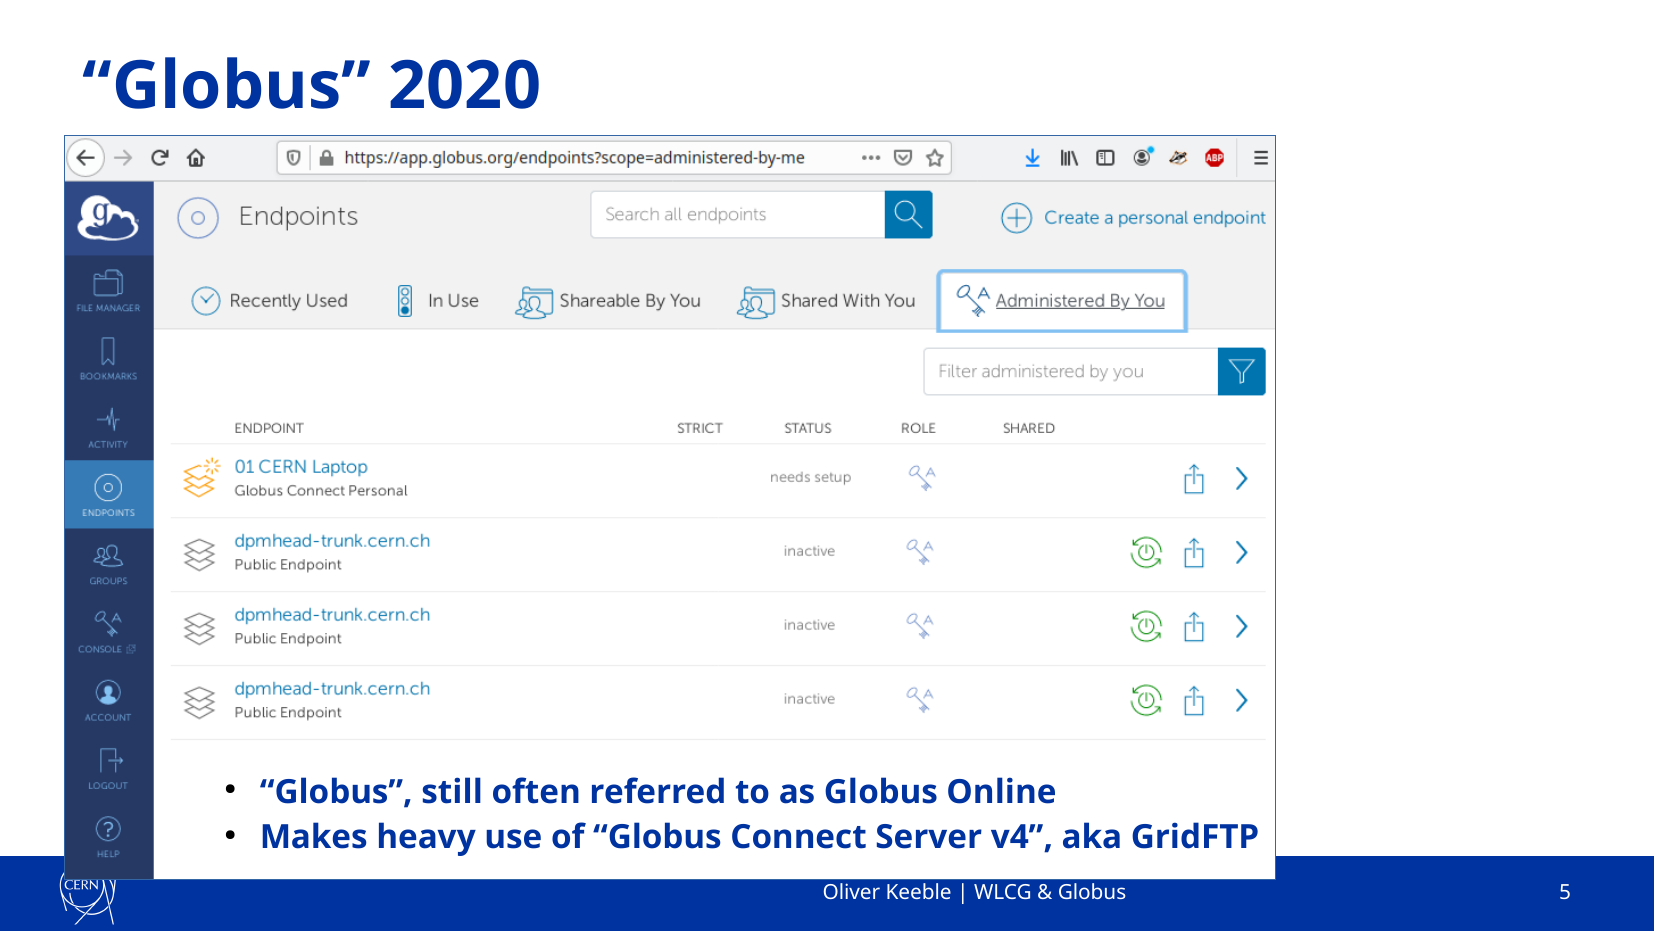

# “Globus” 2020
“Globus”, still often referred to as Globus Online
Makes heavy use of “Globus Connect Server v4”, aka GridFTP
Oliver Keeble | WLCG & Globus
5